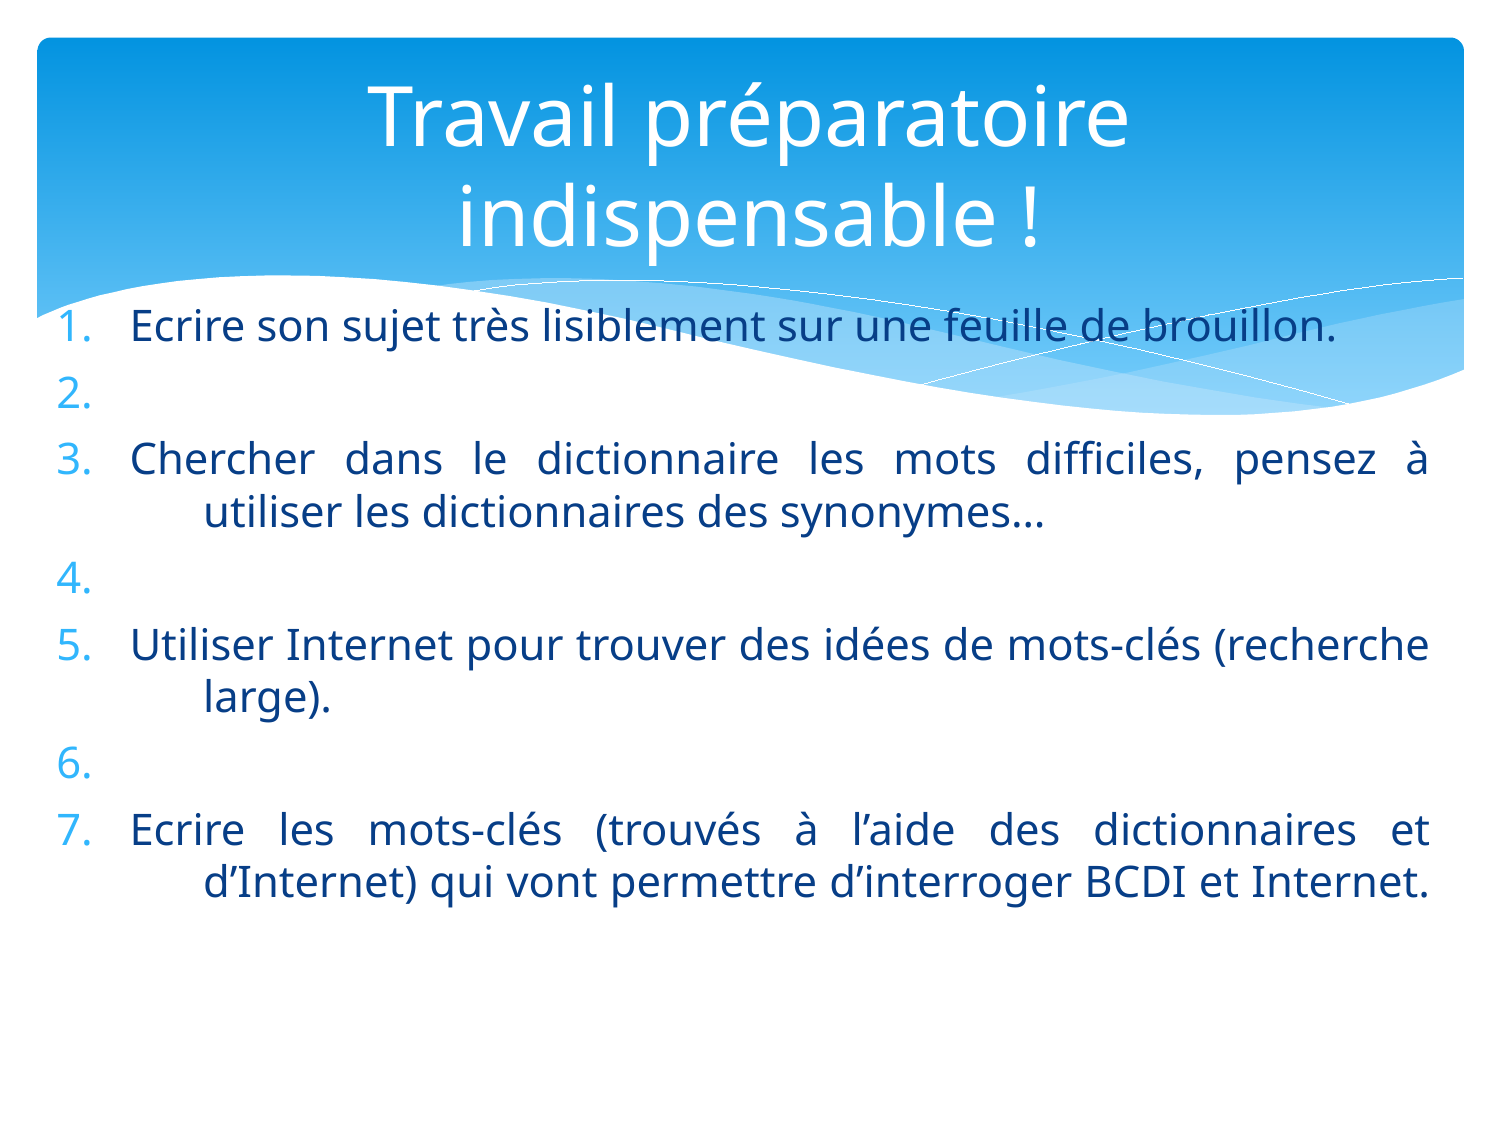

Travail préparatoire indispensable !
# Ecrire son sujet très lisiblement sur une feuille de brouillon.
Chercher dans le dictionnaire les mots difficiles, pensez à utiliser les dictionnaires des synonymes…
Utiliser Internet pour trouver des idées de mots-clés (recherche large).
Ecrire les mots-clés (trouvés à l’aide des dictionnaires et d’Internet) qui vont permettre d’interroger BCDI et Internet.